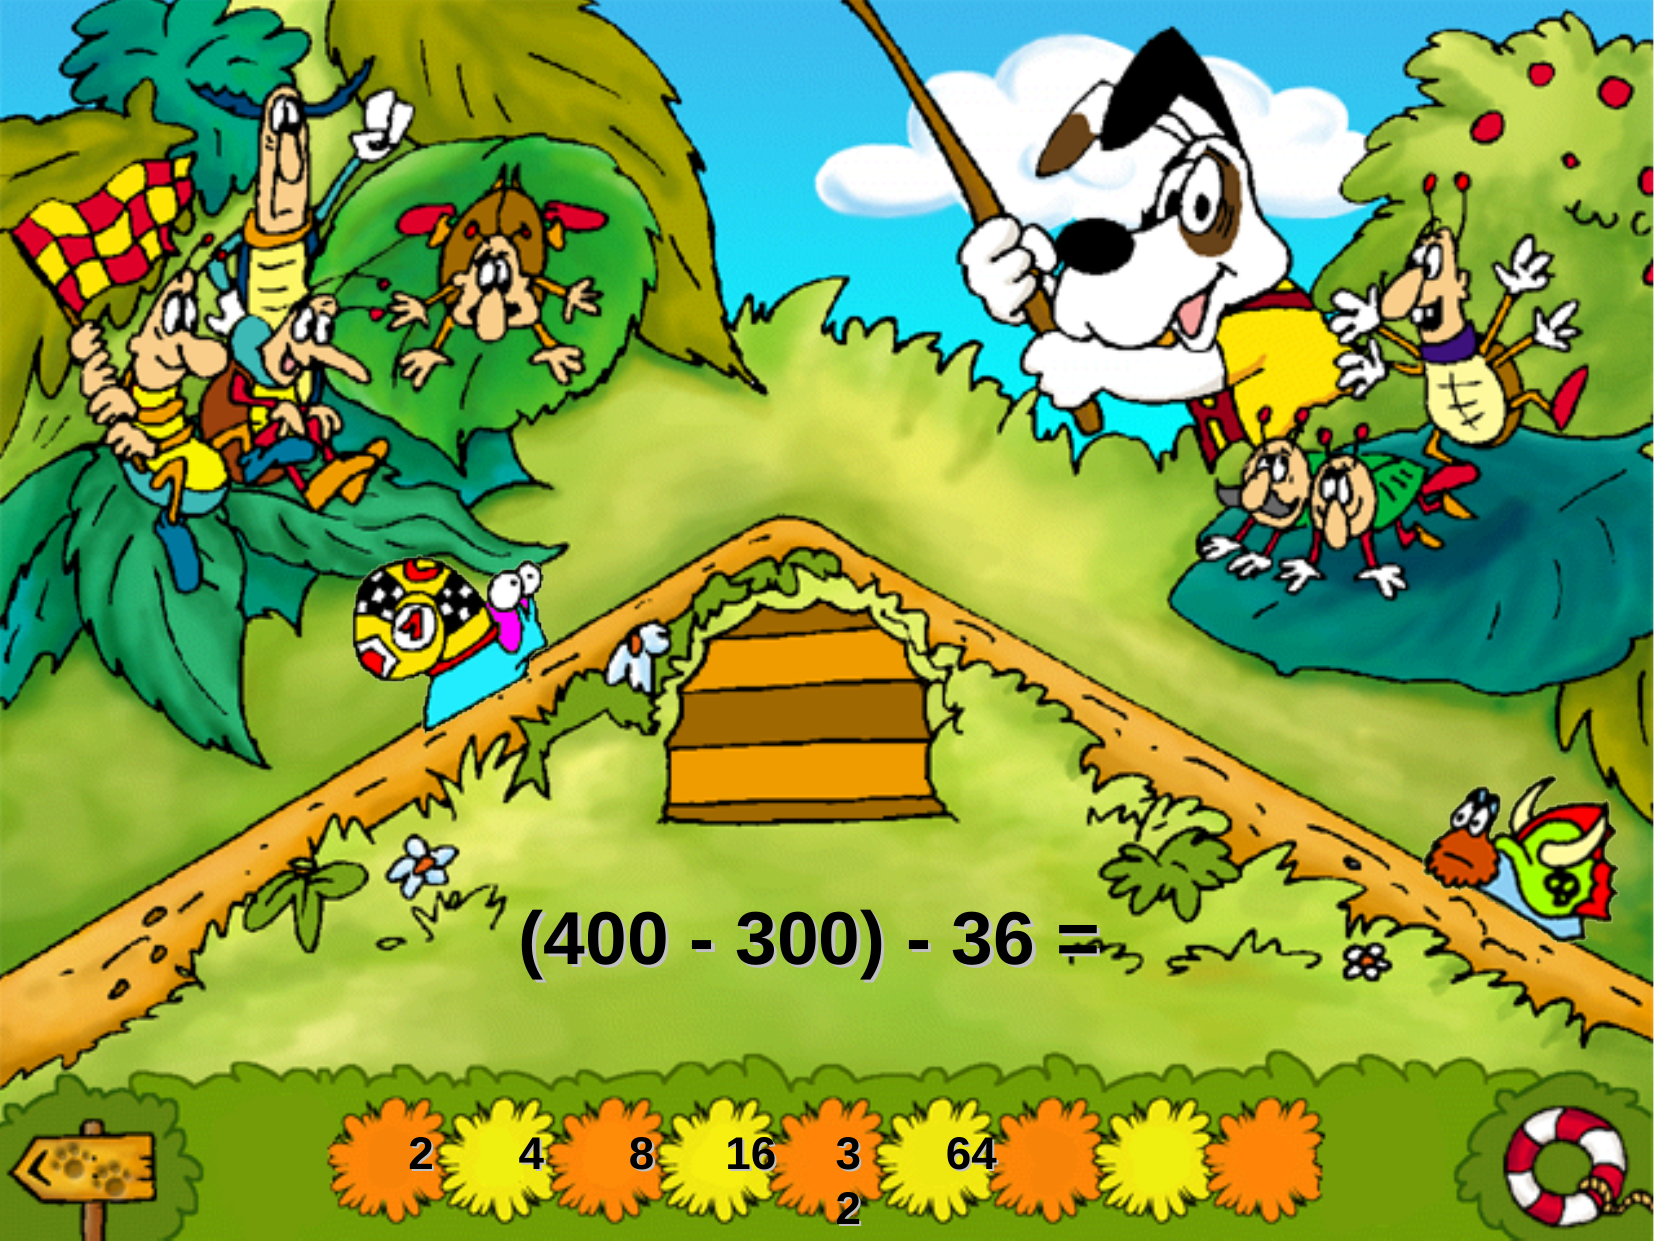

(400 - 300) - 36 =
2
4
8
16
32
64